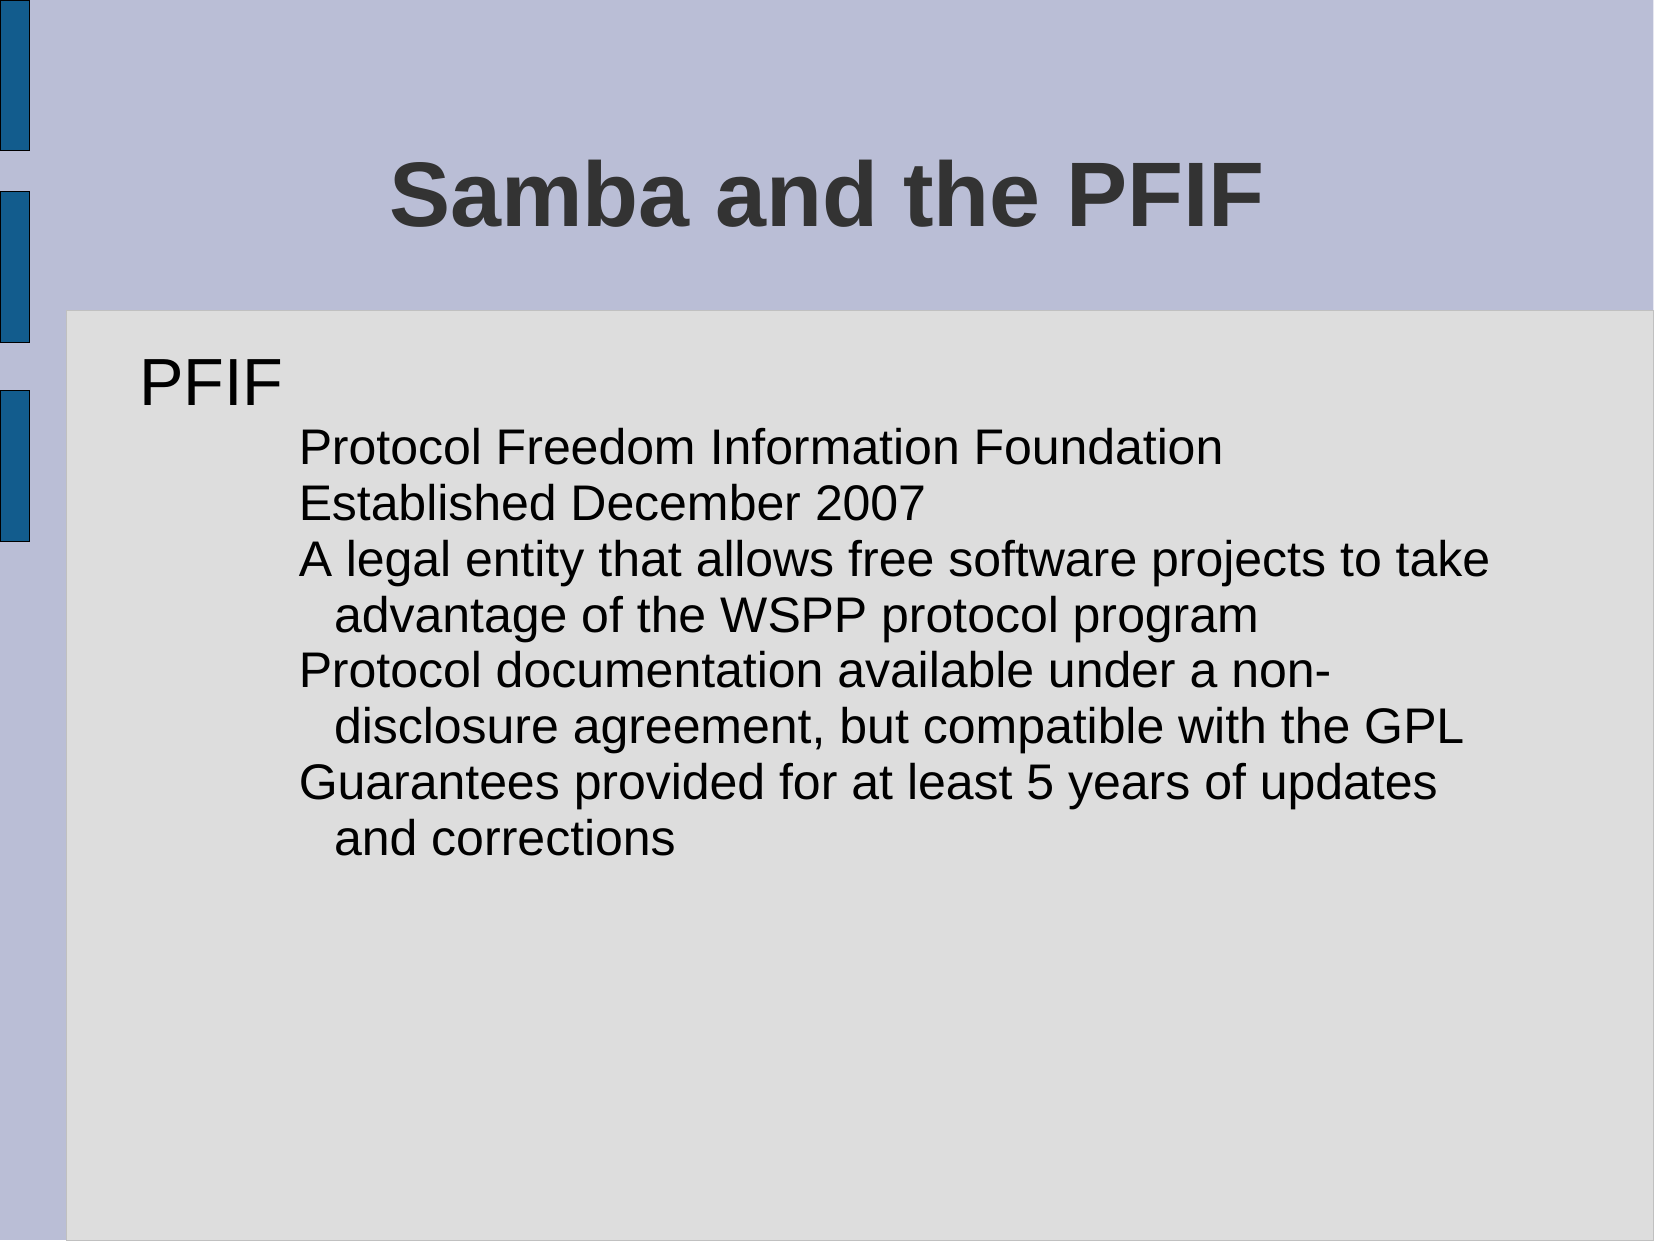

# Samba and the PFIF
PFIF
Protocol Freedom Information Foundation
Established December 2007
A legal entity that allows free software projects to take advantage of the WSPP protocol program
Protocol documentation available under a non-disclosure agreement, but compatible with the GPL
Guarantees provided for at least 5 years of updates and corrections